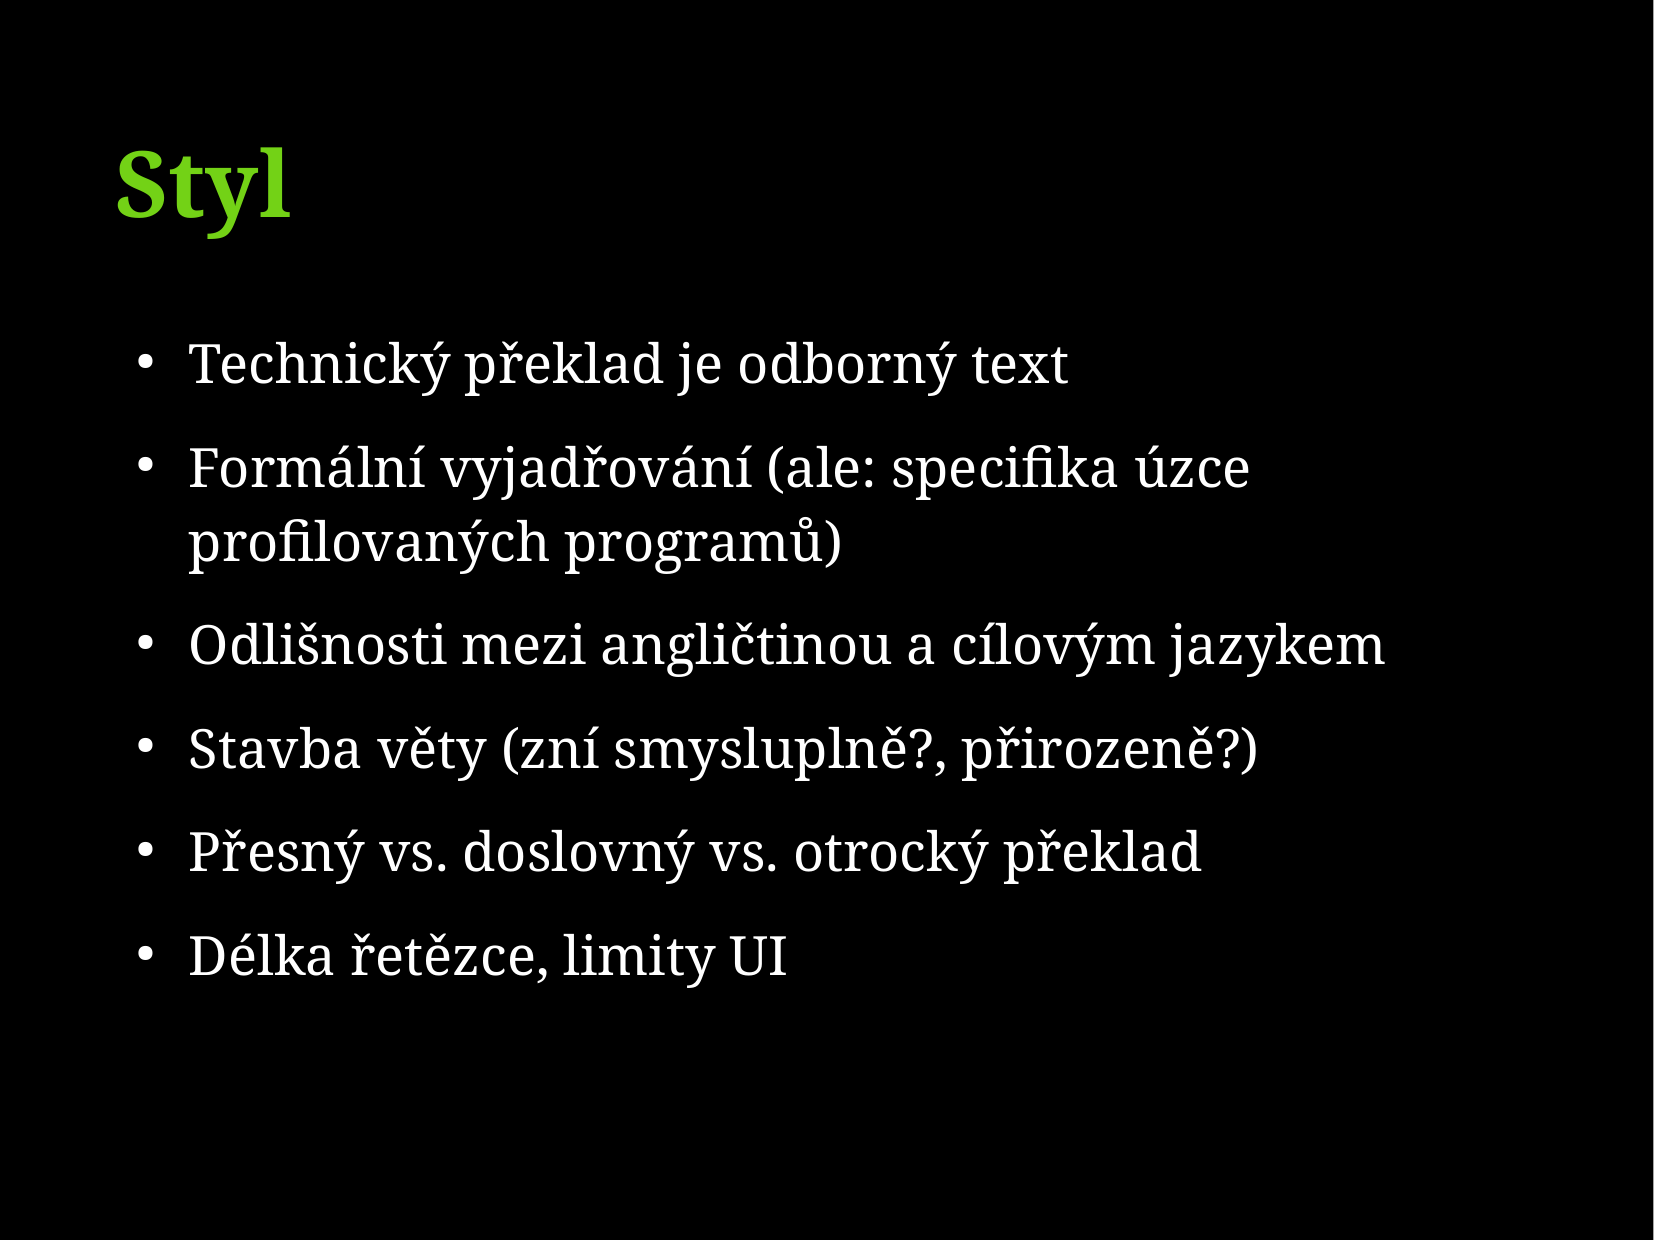

# Styl
Technický překlad je odborný text
Formální vyjadřování (ale: specifika úzce profilovaných programů)
Odlišnosti mezi angličtinou a cílovým jazykem
Stavba věty (zní smysluplně?, přirozeně?)
Přesný vs. doslovný vs. otrocký překlad
Délka řetězce, limity UI